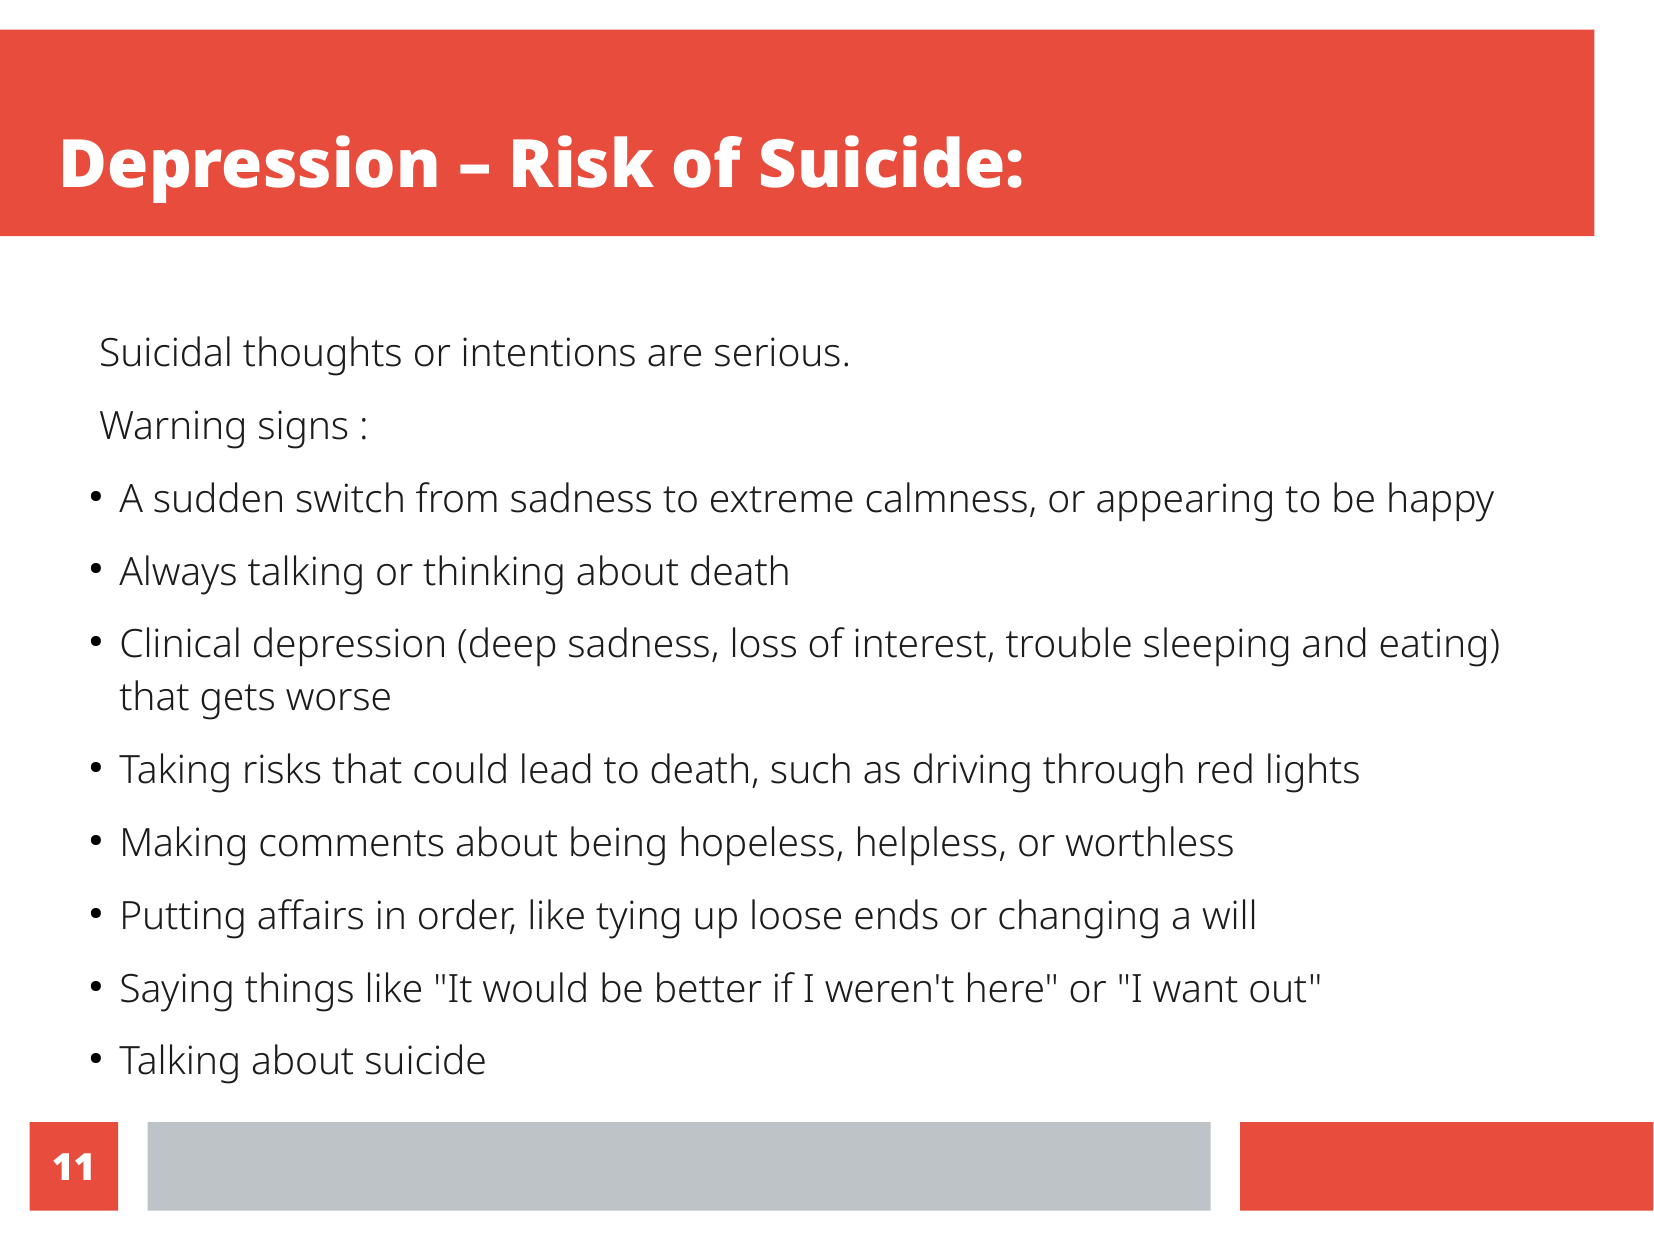

# Depression – Risk of Suicide:
Suicidal thoughts or intentions are serious.
Warning signs :
A sudden switch from sadness to extreme calmness, or appearing to be happy
Always talking or thinking about death
Clinical depression (deep sadness, loss of interest, trouble sleeping and eating) that gets worse
Taking risks that could lead to death, such as driving through red lights
Making comments about being hopeless, helpless, or worthless
Putting affairs in order, like tying up loose ends or changing a will
Saying things like "It would be better if I weren't here" or "I want out"
Talking about suicide
11